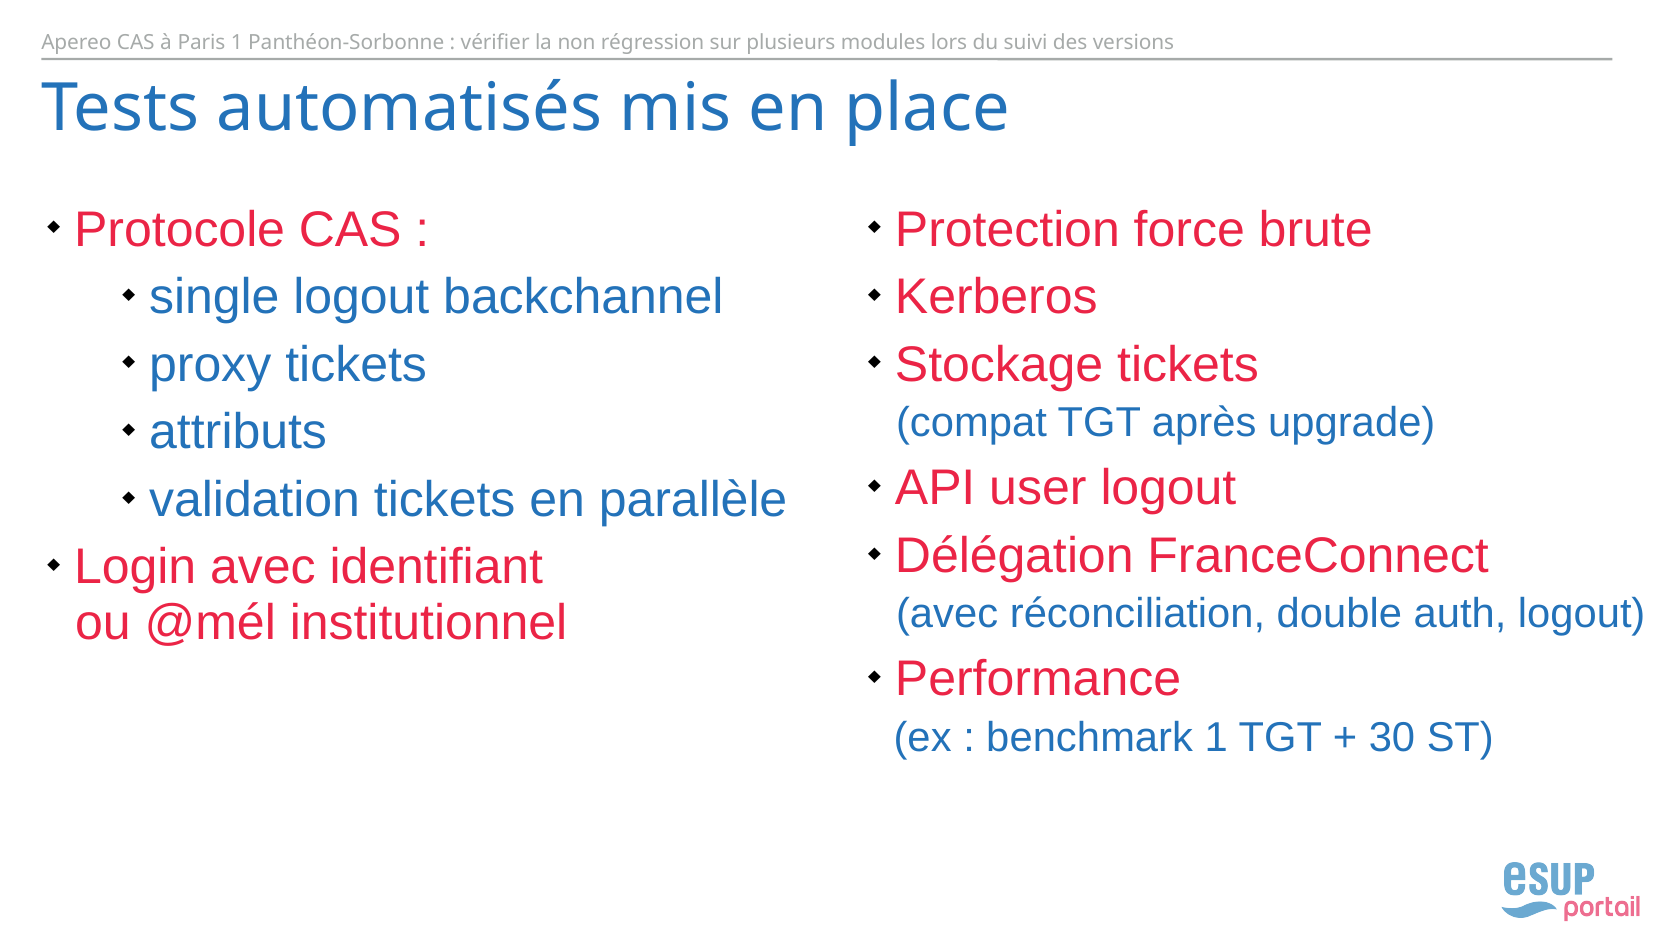

Apereo CAS à Paris 1 Panthéon-Sorbonne : vérifier la non régression sur plusieurs modules lors du suivi des versions
Tests automatisés mis en place
 Protocole CAS :
 single logout backchannel
 proxy tickets
 attributs
 validation tickets en parallèle
 Login avec identifiant
 ou @mél institutionnel
 Protection force brute
 Kerberos
 Stockage tickets
 (compat TGT après upgrade)
 API user logout
 Délégation FranceConnect
 (avec réconciliation, double auth, logout)
 Performance
 (ex : benchmark 1 TGT + 30 ST)